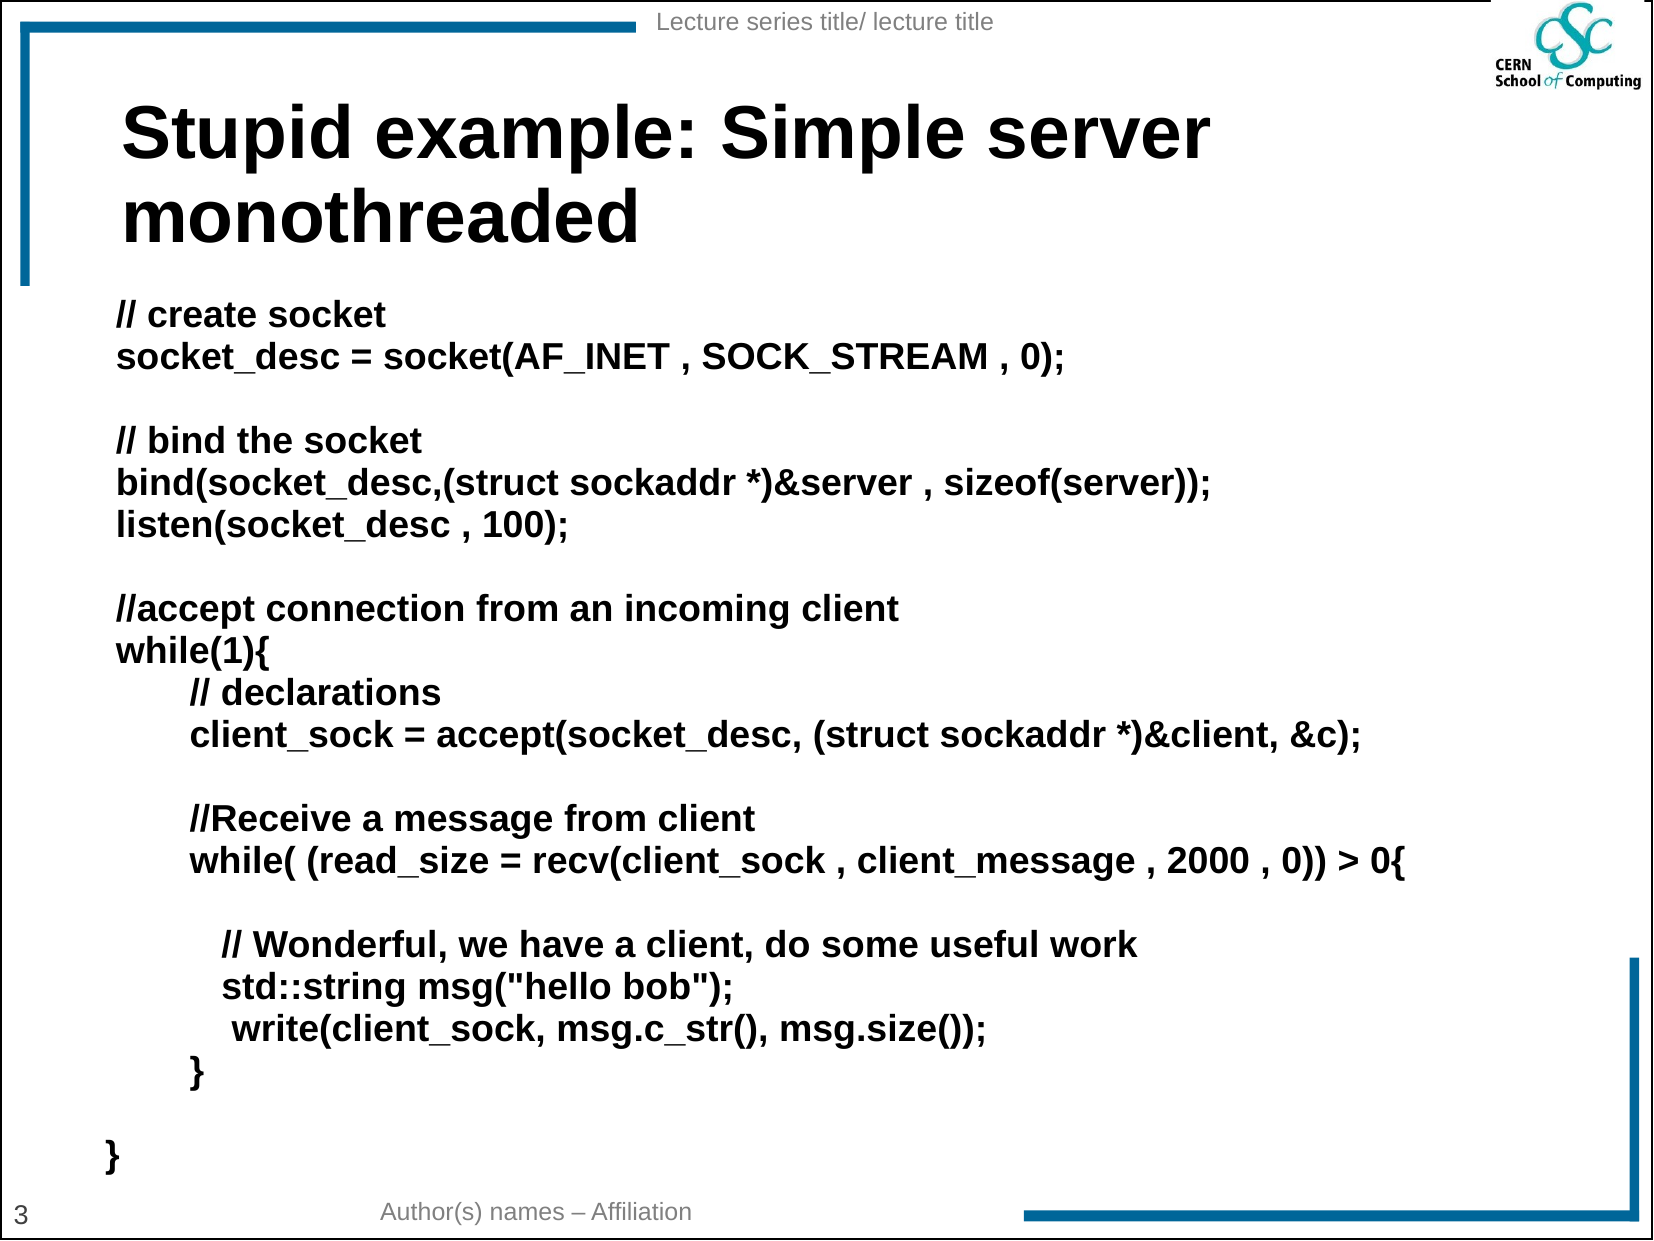

Stupid example: Simple server monothreaded
 // create socket
 socket_desc = socket(AF_INET , SOCK_STREAM , 0);
 // bind the socket
 bind(socket_desc,(struct sockaddr *)&server , sizeof(server));
 listen(socket_desc , 100);
 //accept connection from an incoming client
 while(1){
	 // declarations
	 client_sock = accept(socket_desc, (struct sockaddr *)&client, &c);
	 //Receive a message from client
	 while( (read_size = recv(client_sock , client_message , 2000 , 0)) > 0{
		// Wonderful, we have a client, do some useful work
		std::string msg("hello bob");
 	 write(client_sock, msg.c_str(), msg.size());
	 }
 }